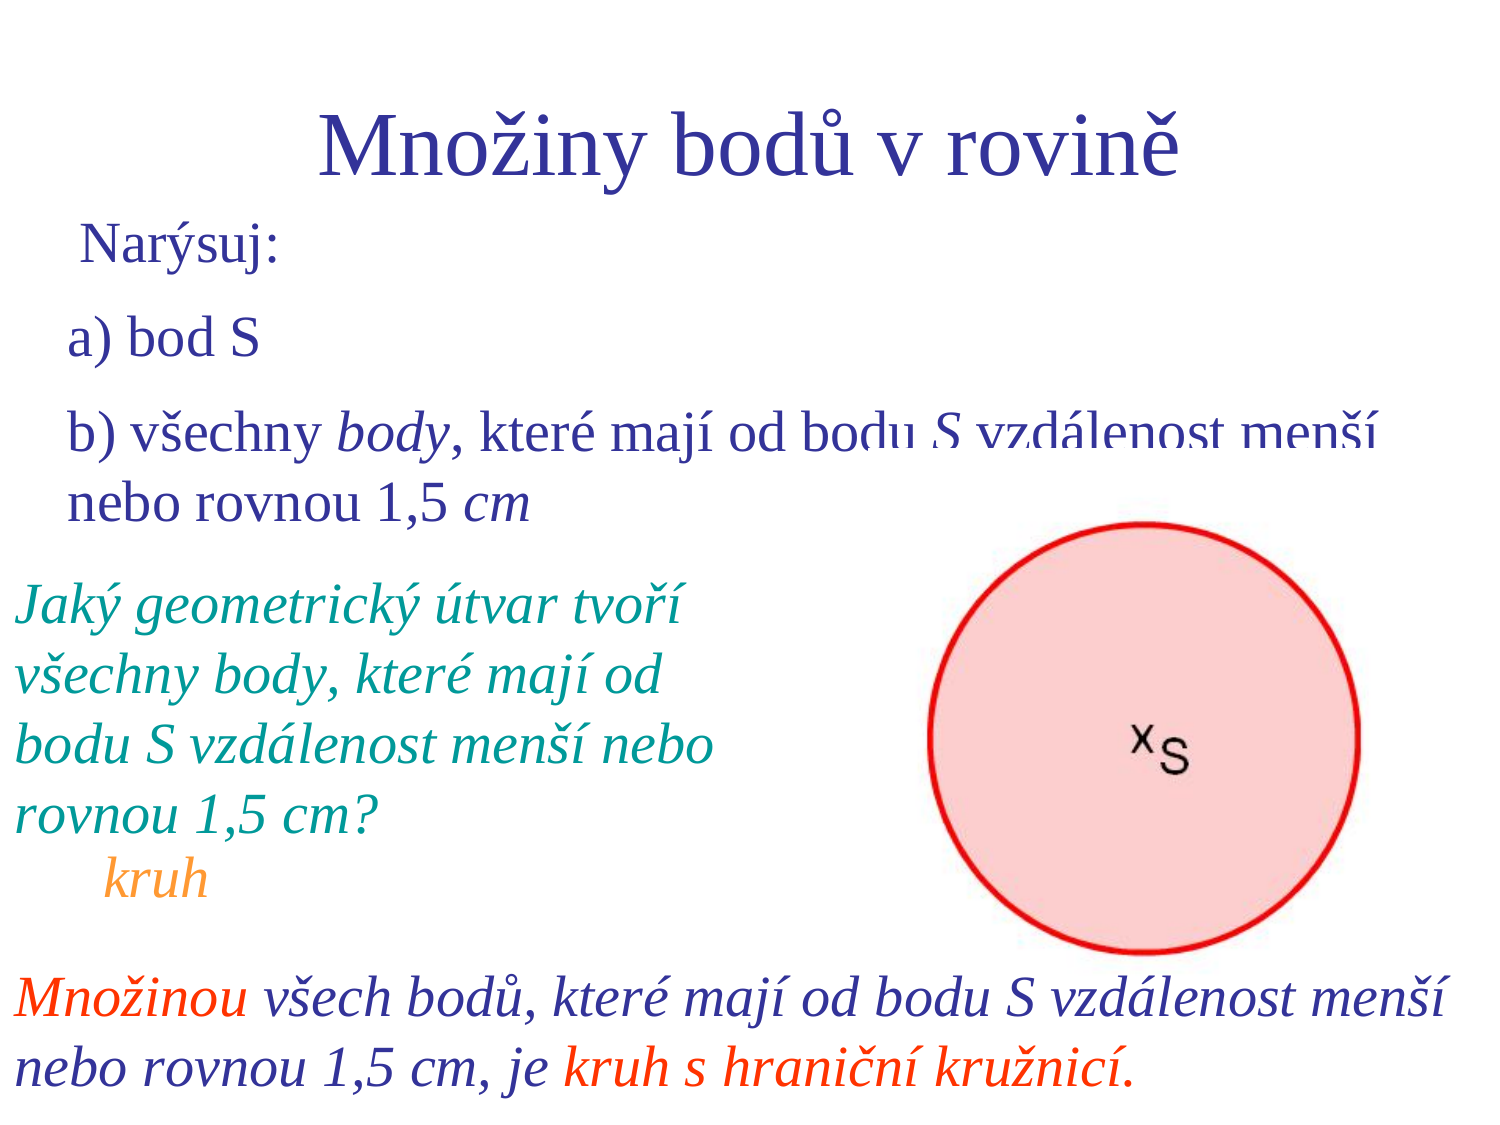

# Množiny bodů v rovině
Narýsuj:
a) bod S
b) všechny body, které mají od bodu S vzdálenost menší nebo rovnou 1,5 cm
Jaký geometrický útvar tvoří všechny body, které mají od bodu S vzdálenost menší nebo rovnou 1,5 cm?
kruh
Množinou všech bodů, které mají od bodu S vzdálenost menší nebo rovnou 1,5 cm, je kruh s hraniční kružnicí.